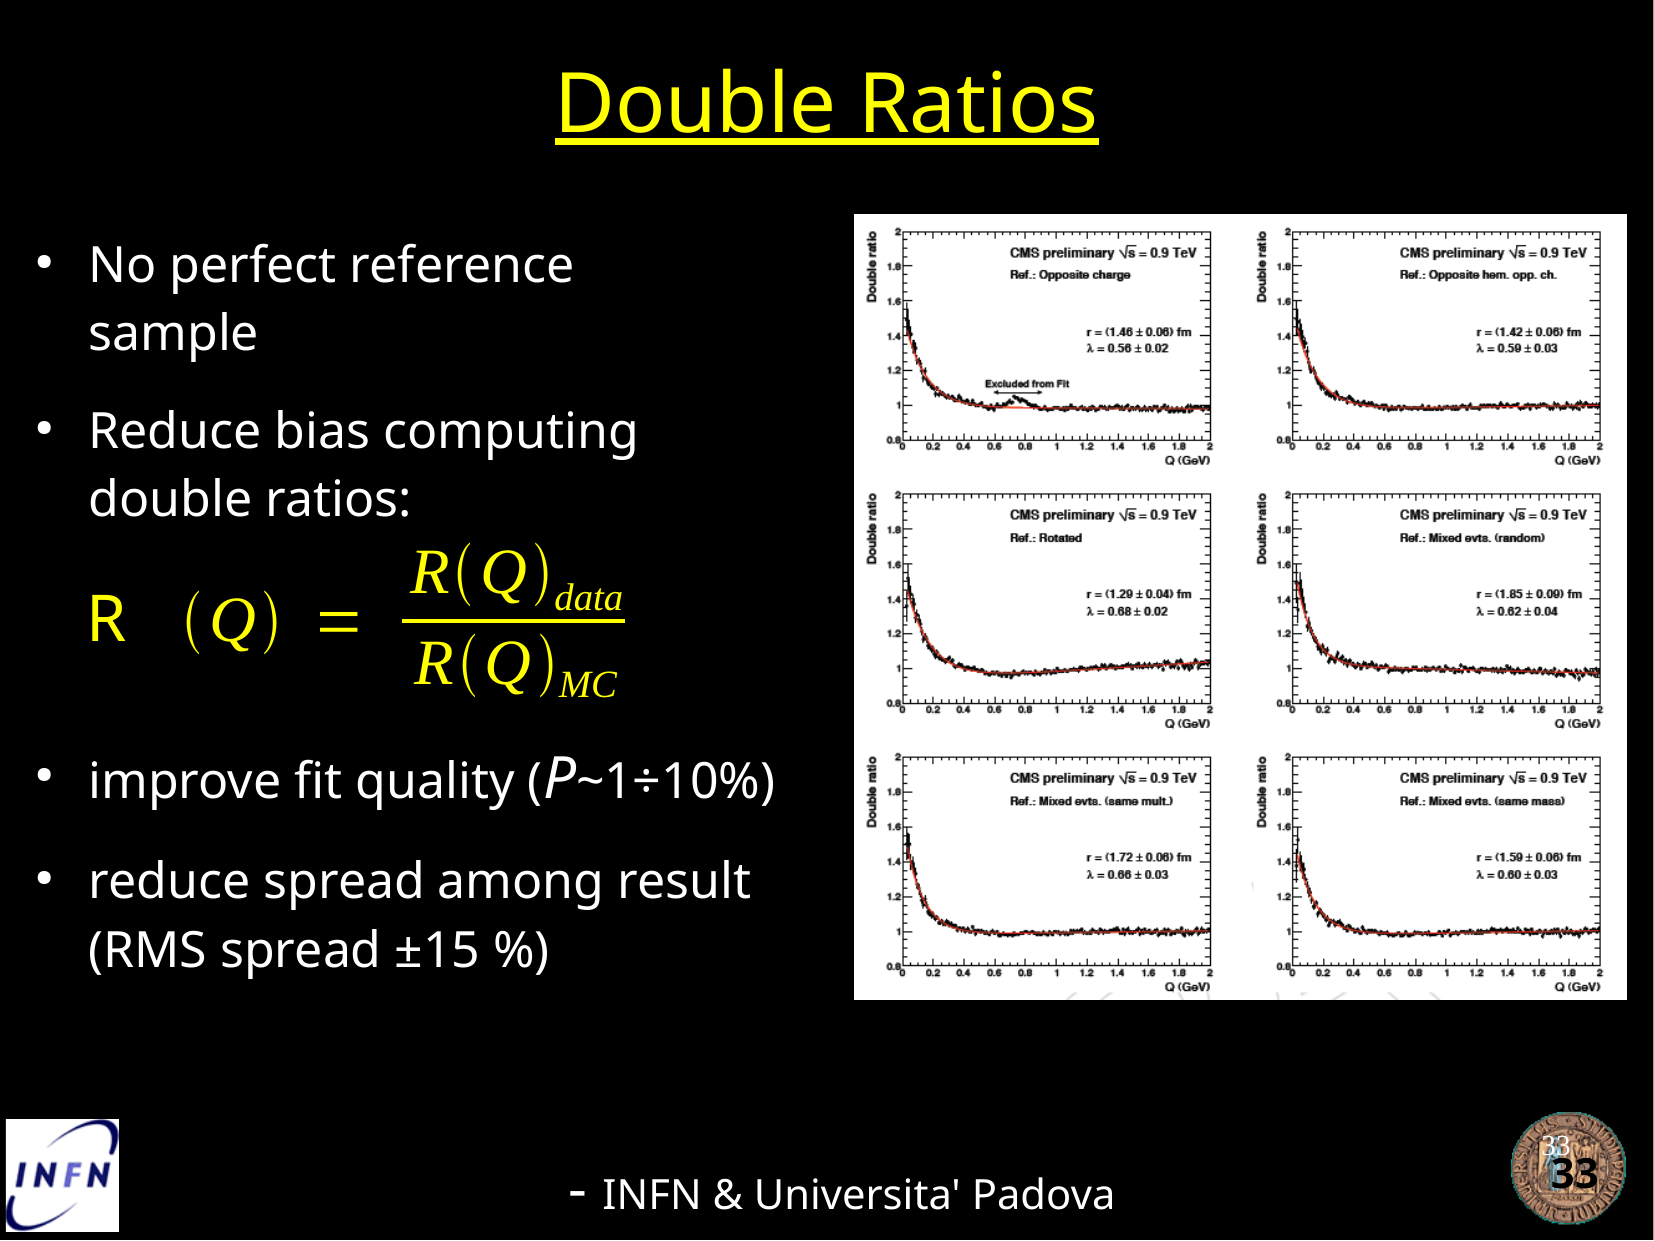

# Double Ratios
No perfect reference sample
Reduce bias computing double ratios:
improve fit quality (P~1÷10%)
reduce spread among result (RMS spread ±15 %)
33